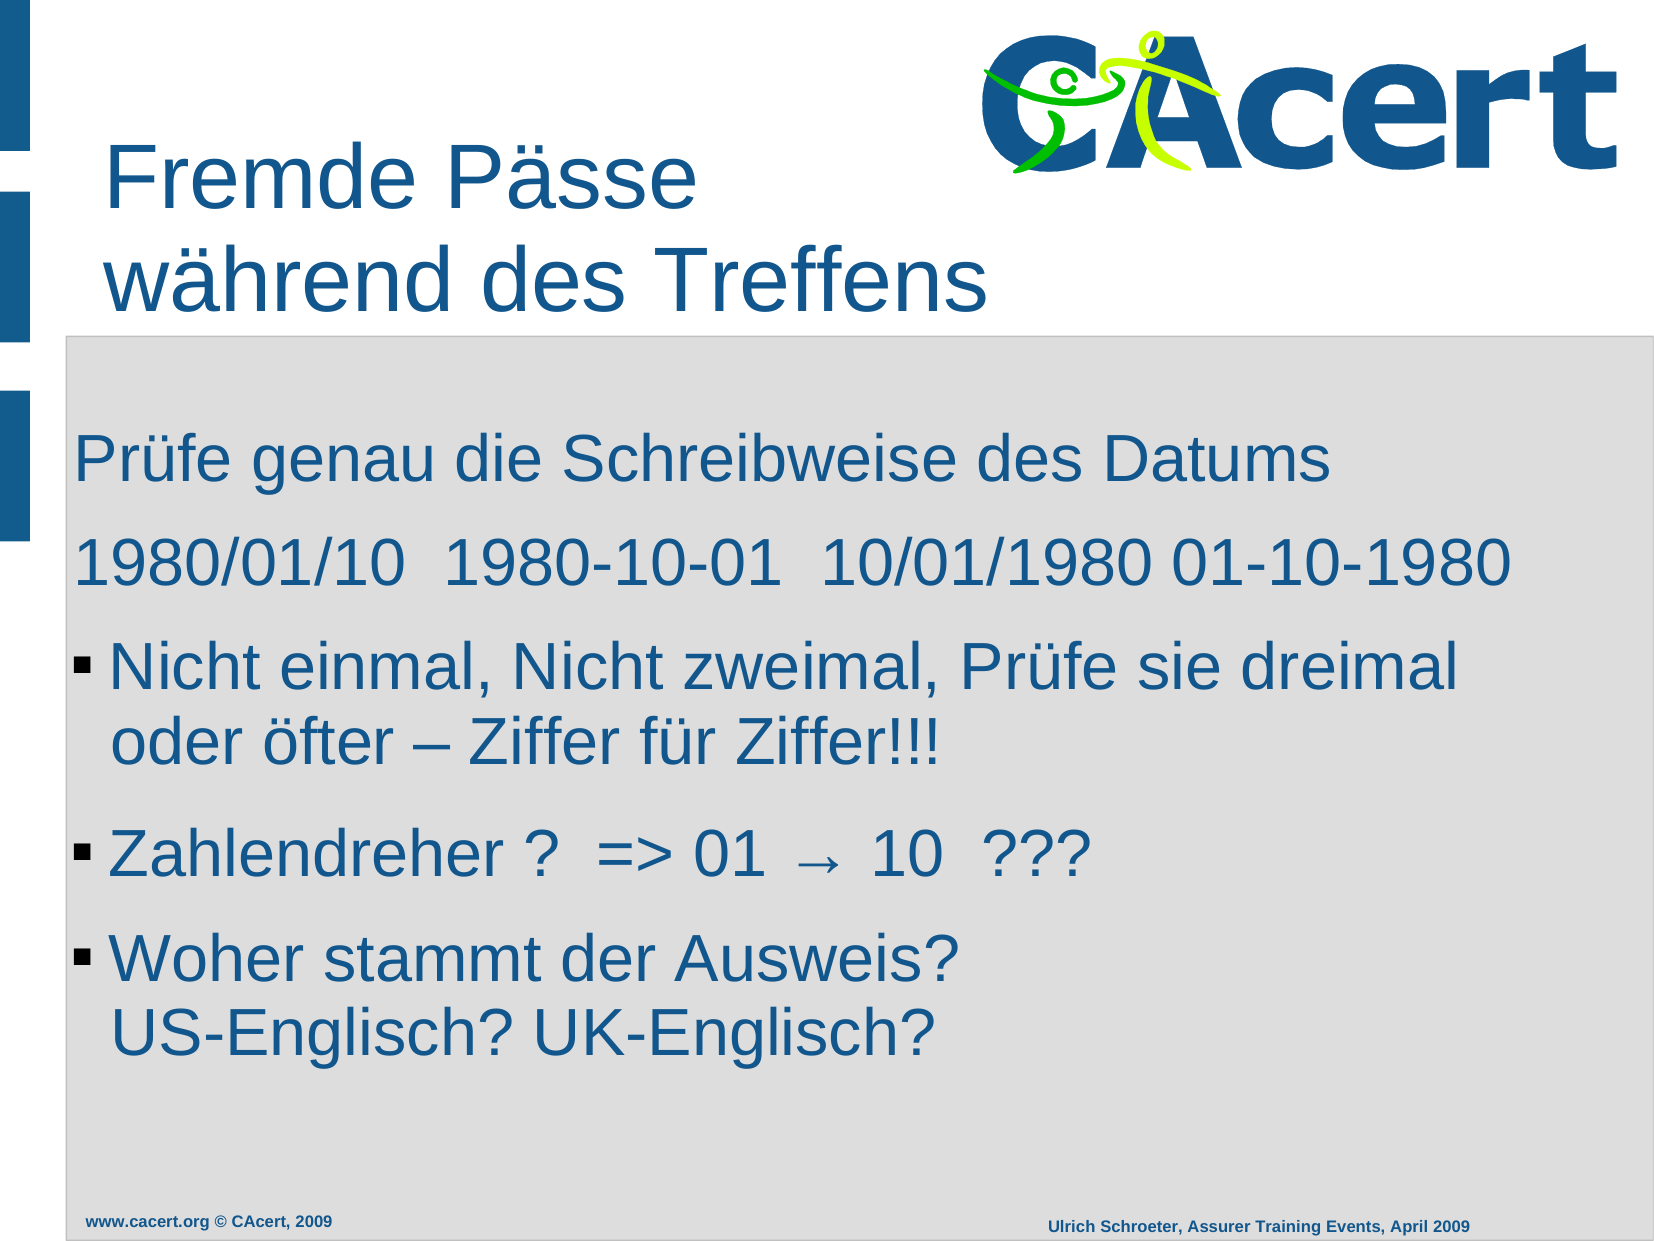

Fremde Pässe
während des Treffens
Prüfe genau die Schreibweise des Datums
1980/01/10 1980-10-01 10/01/1980 01-10-1980
 Nicht einmal, Nicht zweimal, Prüfe sie dreimal
 oder öfter – Ziffer für Ziffer!!!
 Zahlendreher ? => 01 → 10 ???
 Woher stammt der Ausweis?
 US-Englisch? UK-Englisch?